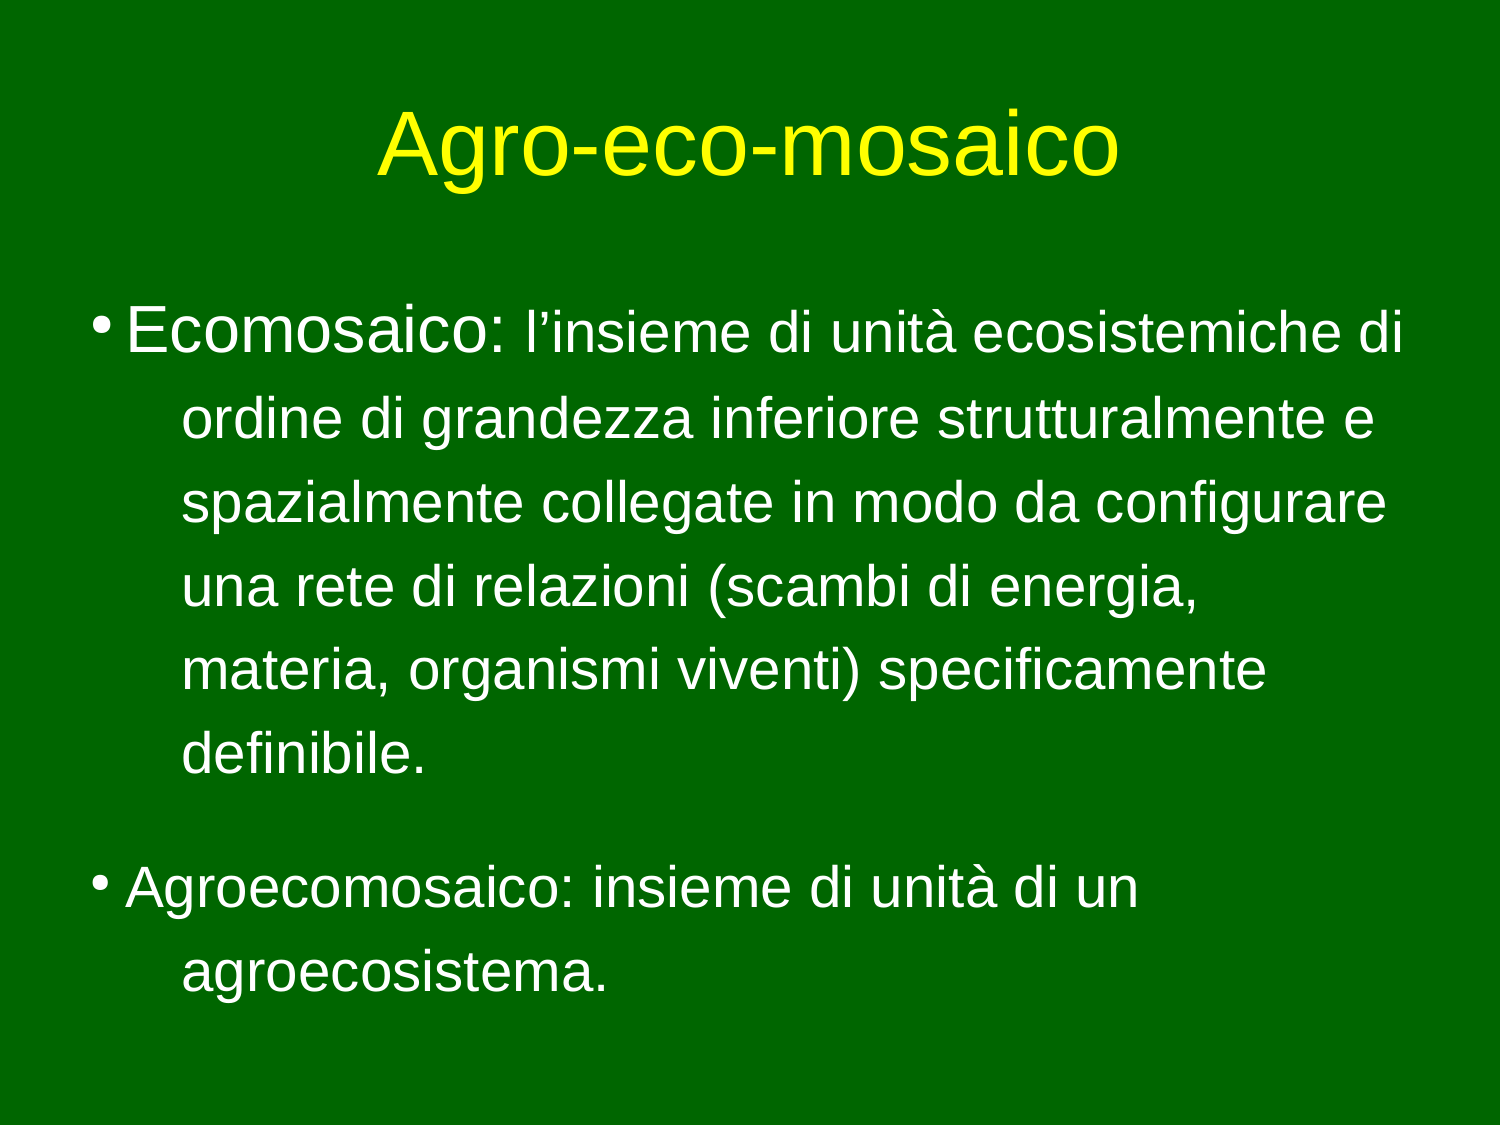

# Agro-eco-mosaico
Ecomosaico: l’insieme di unità ecosistemiche di ordine di grandezza inferiore strutturalmente e spazialmente collegate in modo da configurare una rete di relazioni (scambi di energia, materia, organismi viventi) specificamente definibile.
Agroecomosaico: insieme di unità di un agroecosistema.